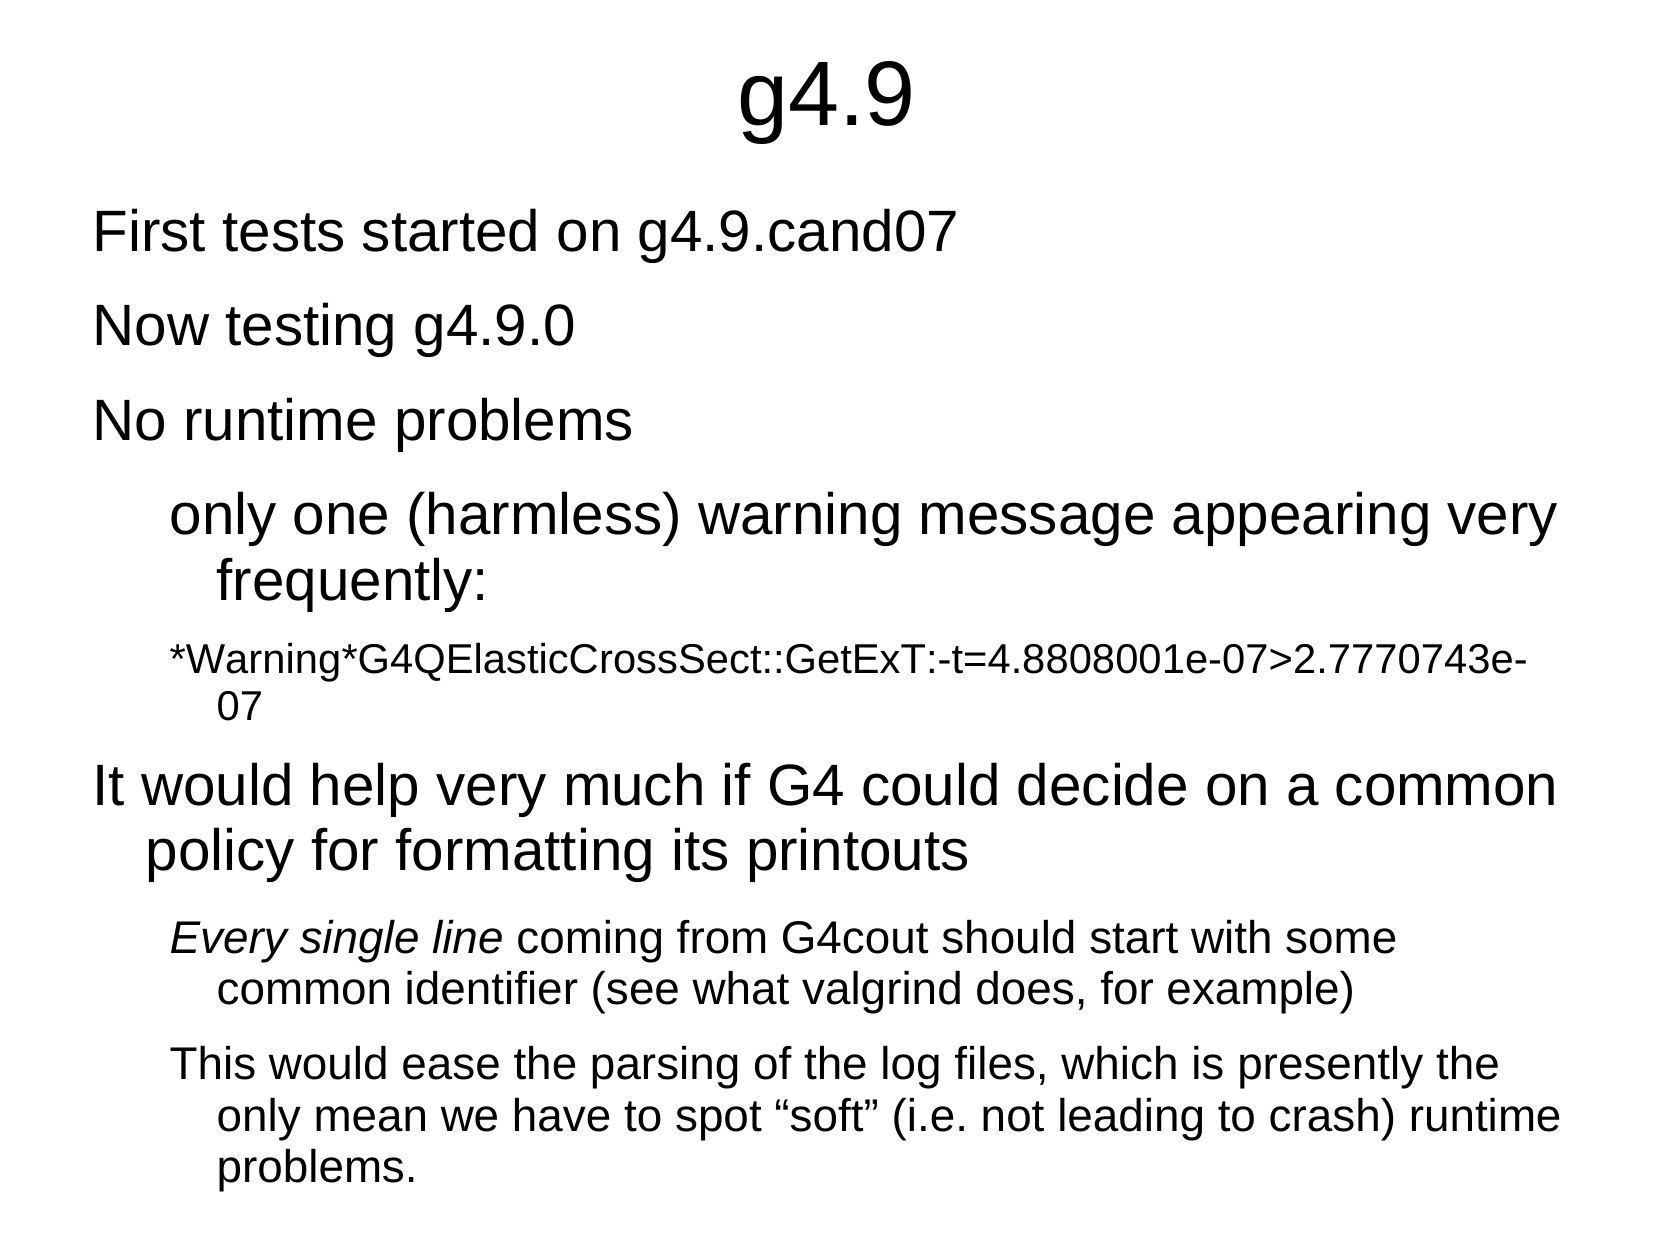

# g4.9
First tests started on g4.9.cand07
Now testing g4.9.0
No runtime problems
only one (harmless) warning message appearing very frequently:
*Warning*G4QElasticCrossSect::GetExT:-t=4.8808001e-07>2.7770743e-07
It would help very much if G4 could decide on a common policy for formatting its printouts
Every single line coming from G4cout should start with some common identifier (see what valgrind does, for example)
This would ease the parsing of the log files, which is presently the only mean we have to spot “soft” (i.e. not leading to crash) runtime problems.